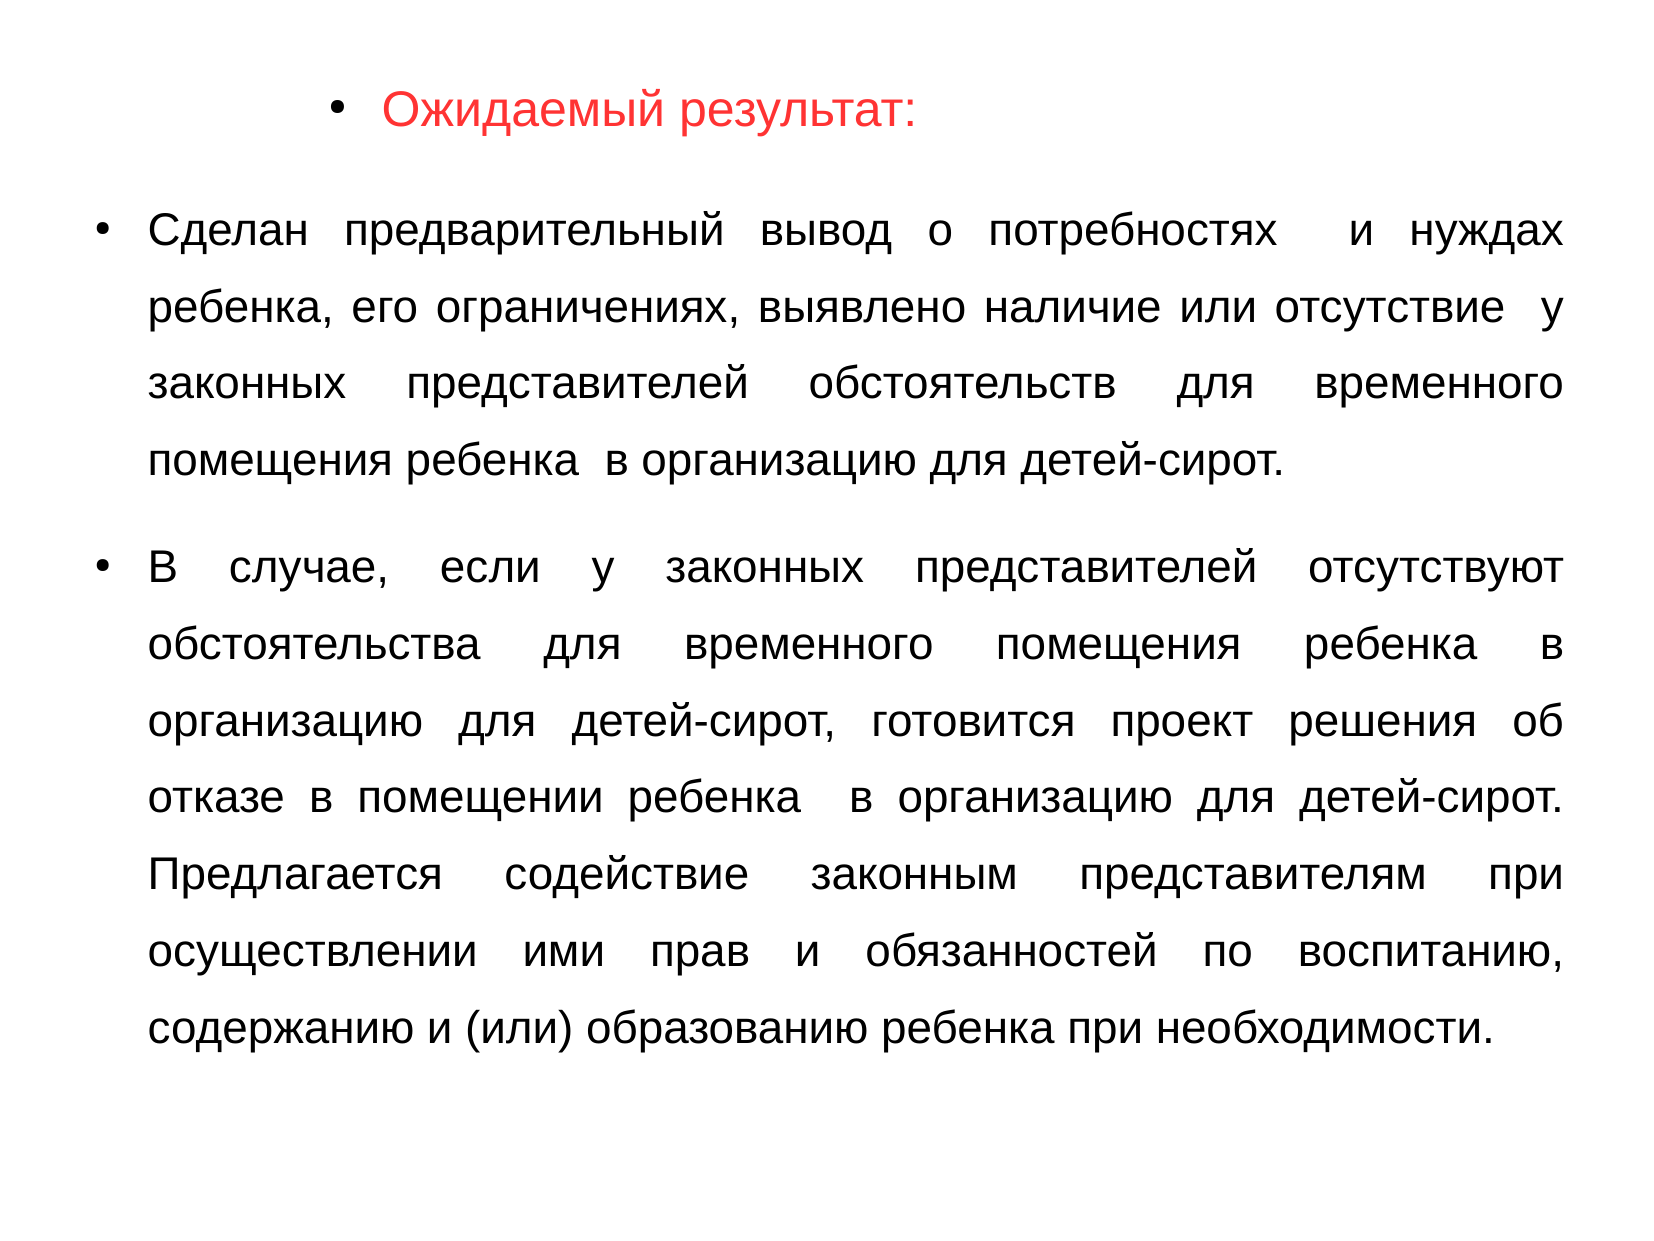

Ожидаемый результат:
# Сделан предварительный вывод о потребностях и нуждах ребенка, его ограничениях, выявлено наличие или отсутствие у законных представителей обстоятельств для временного помещения ребенка в организацию для детей-сирот.
В случае, если у законных представителей отсутствуют обстоятельства для временного помещения ребенка в организацию для детей-сирот, готовится проект решения об отказе в помещении ребенка в организацию для детей-сирот. Предлагается содействие законным представителям при осуществлении ими прав и обязанностей по воспитанию, содержанию и (или) образованию ребенка при необходимости.